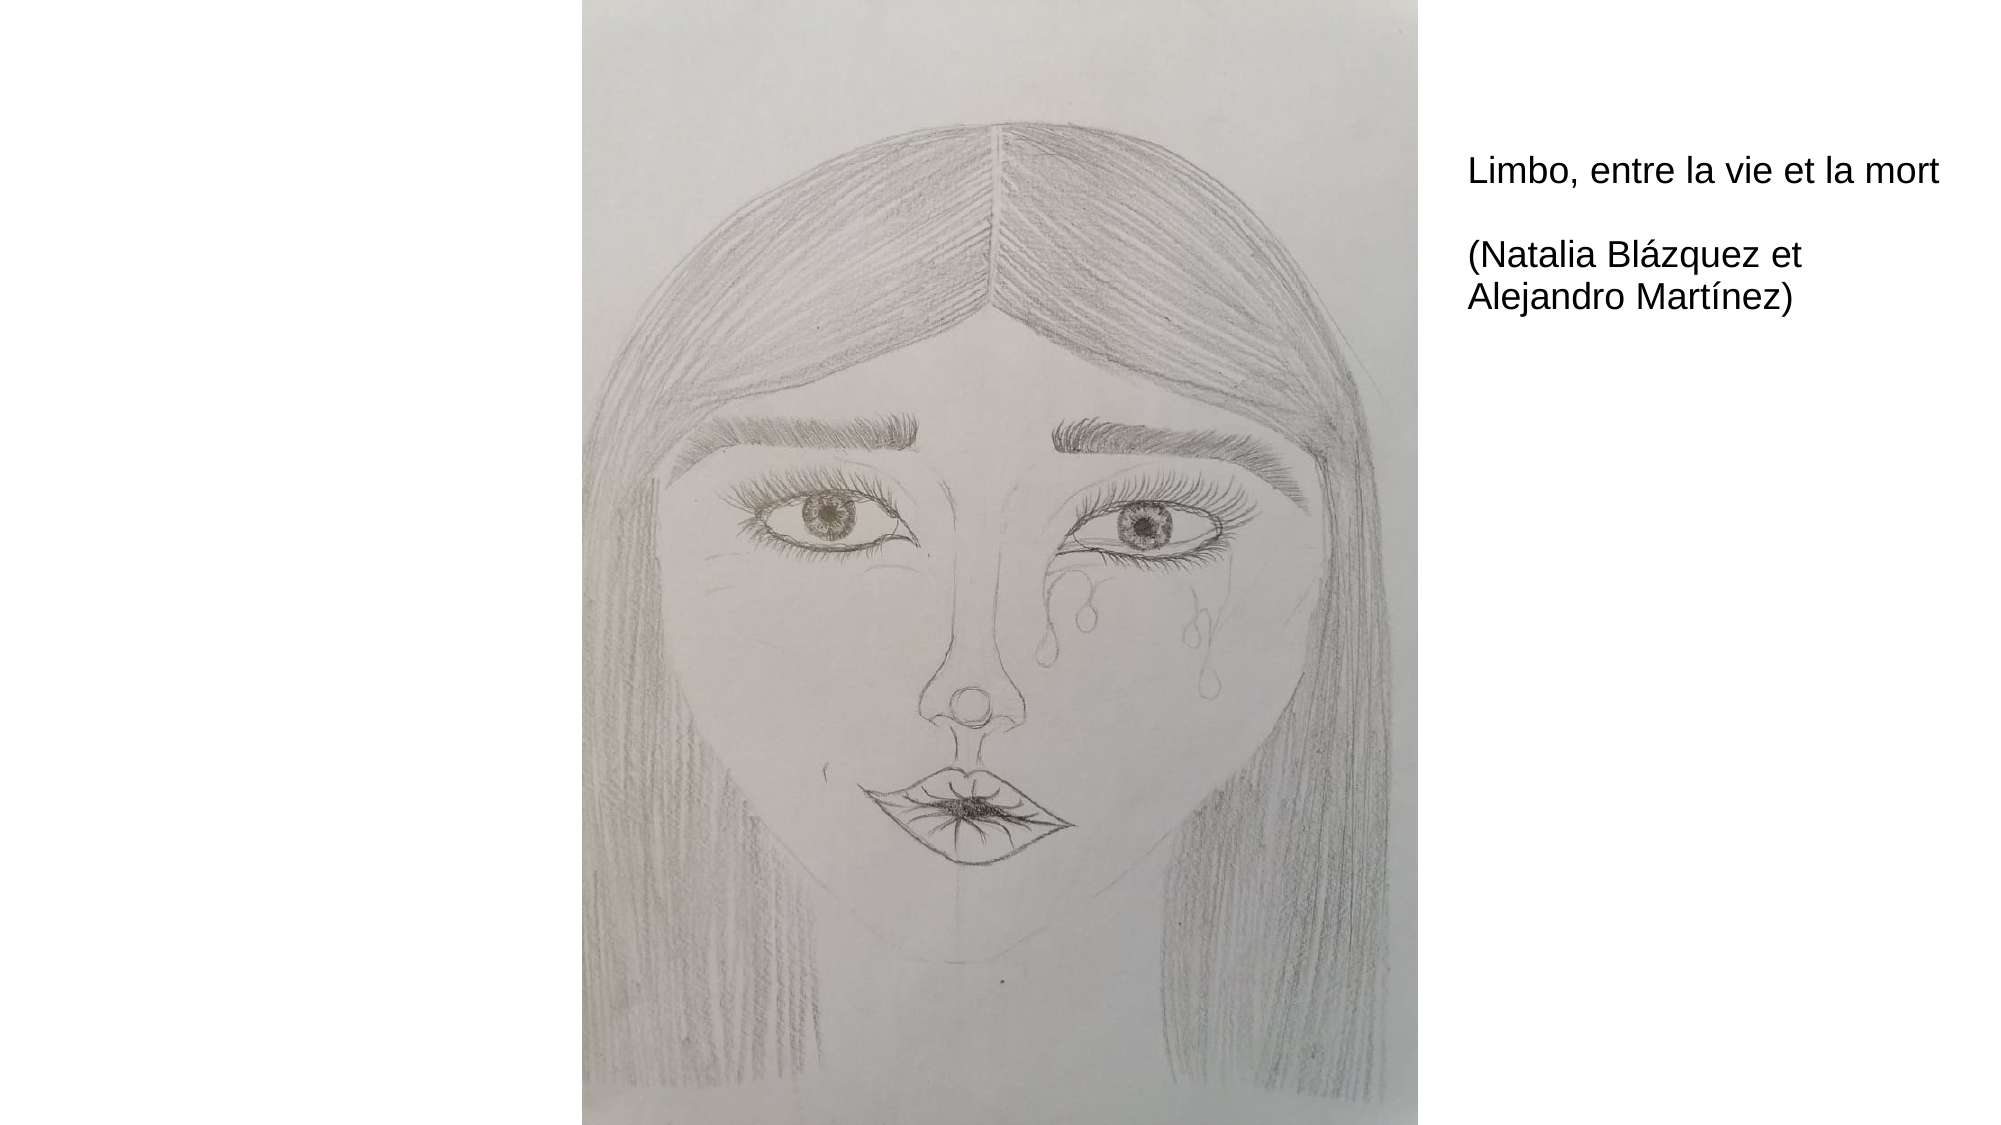

Limbo, entre la vie et la mort
(Natalia Blázquez et
Alejandro Martínez)